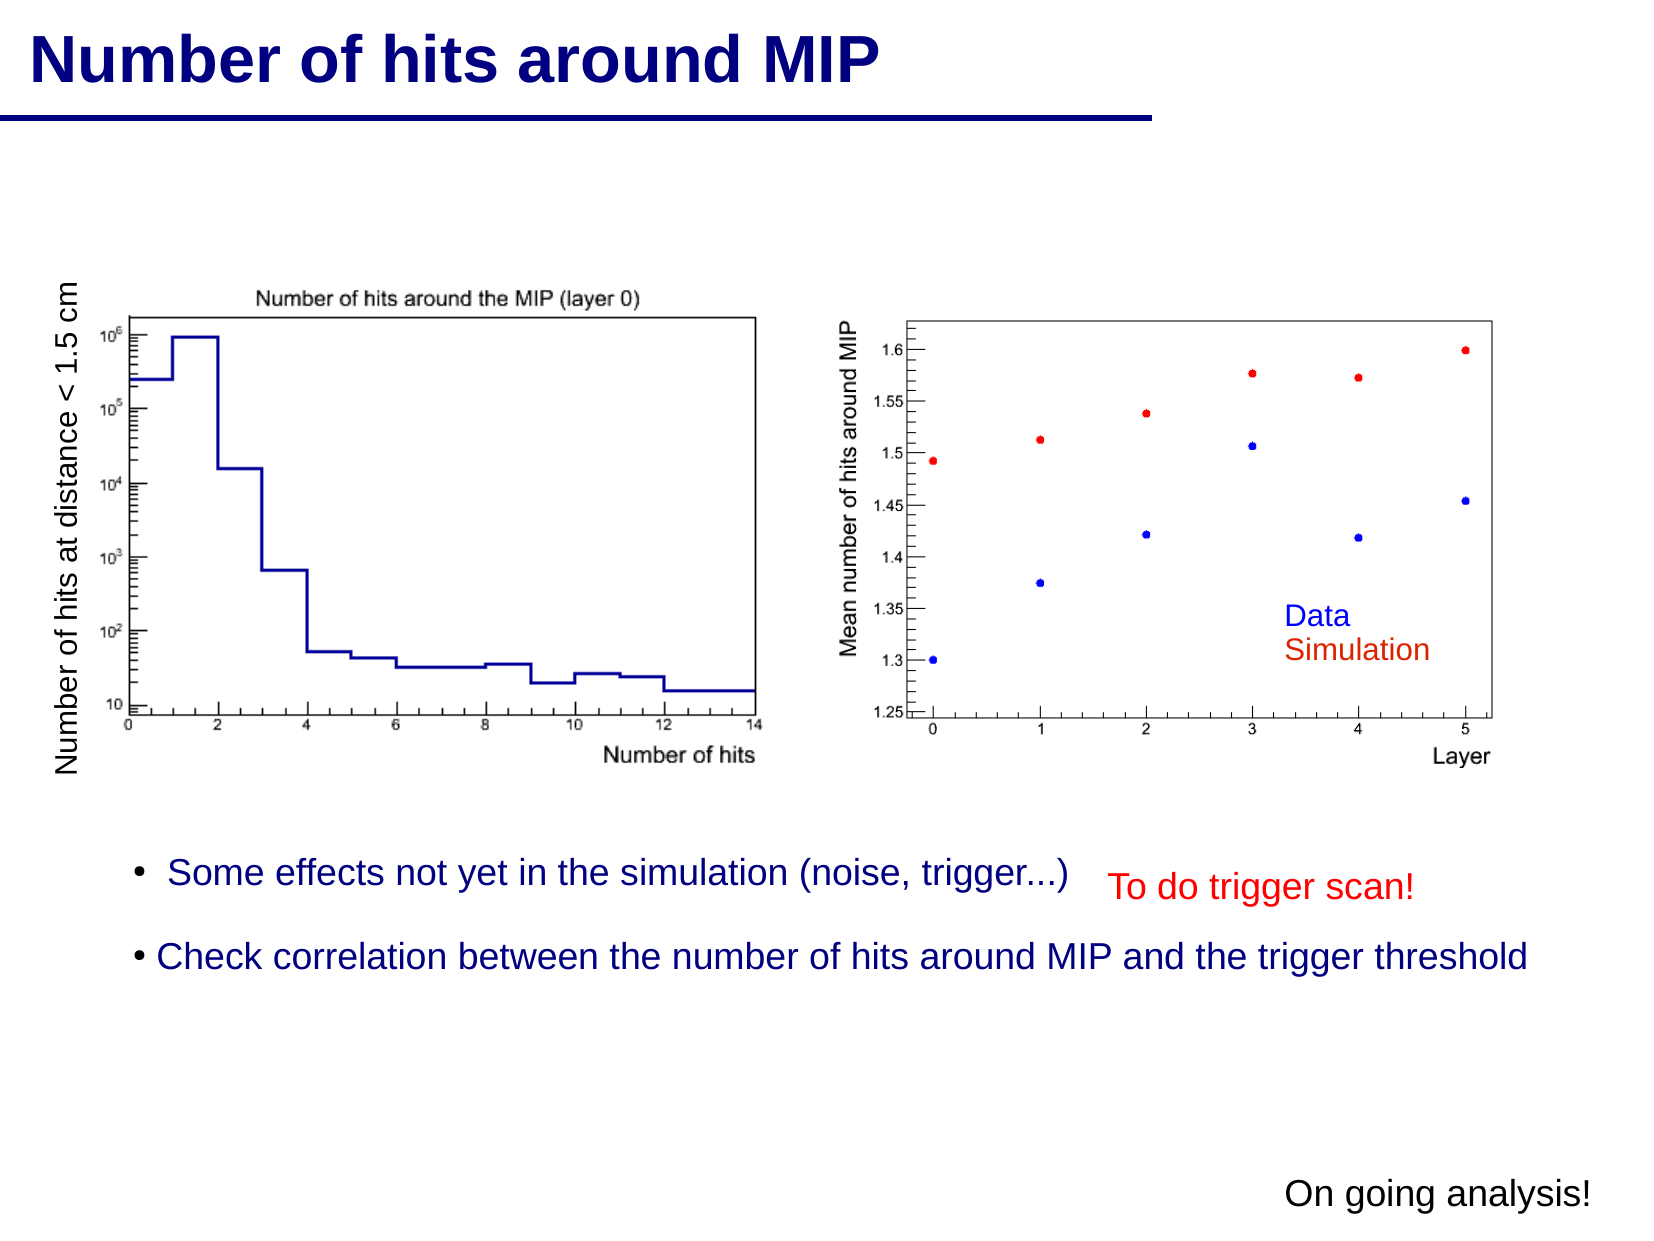

# Number of hits around MIP
Number of hits at distance < 1.5 cm
Data
Simulation
 Some effects not yet in the simulation (noise, trigger...)
 Check correlation between the number of hits around MIP and the trigger threshold
To do trigger scan!
On going analysis!